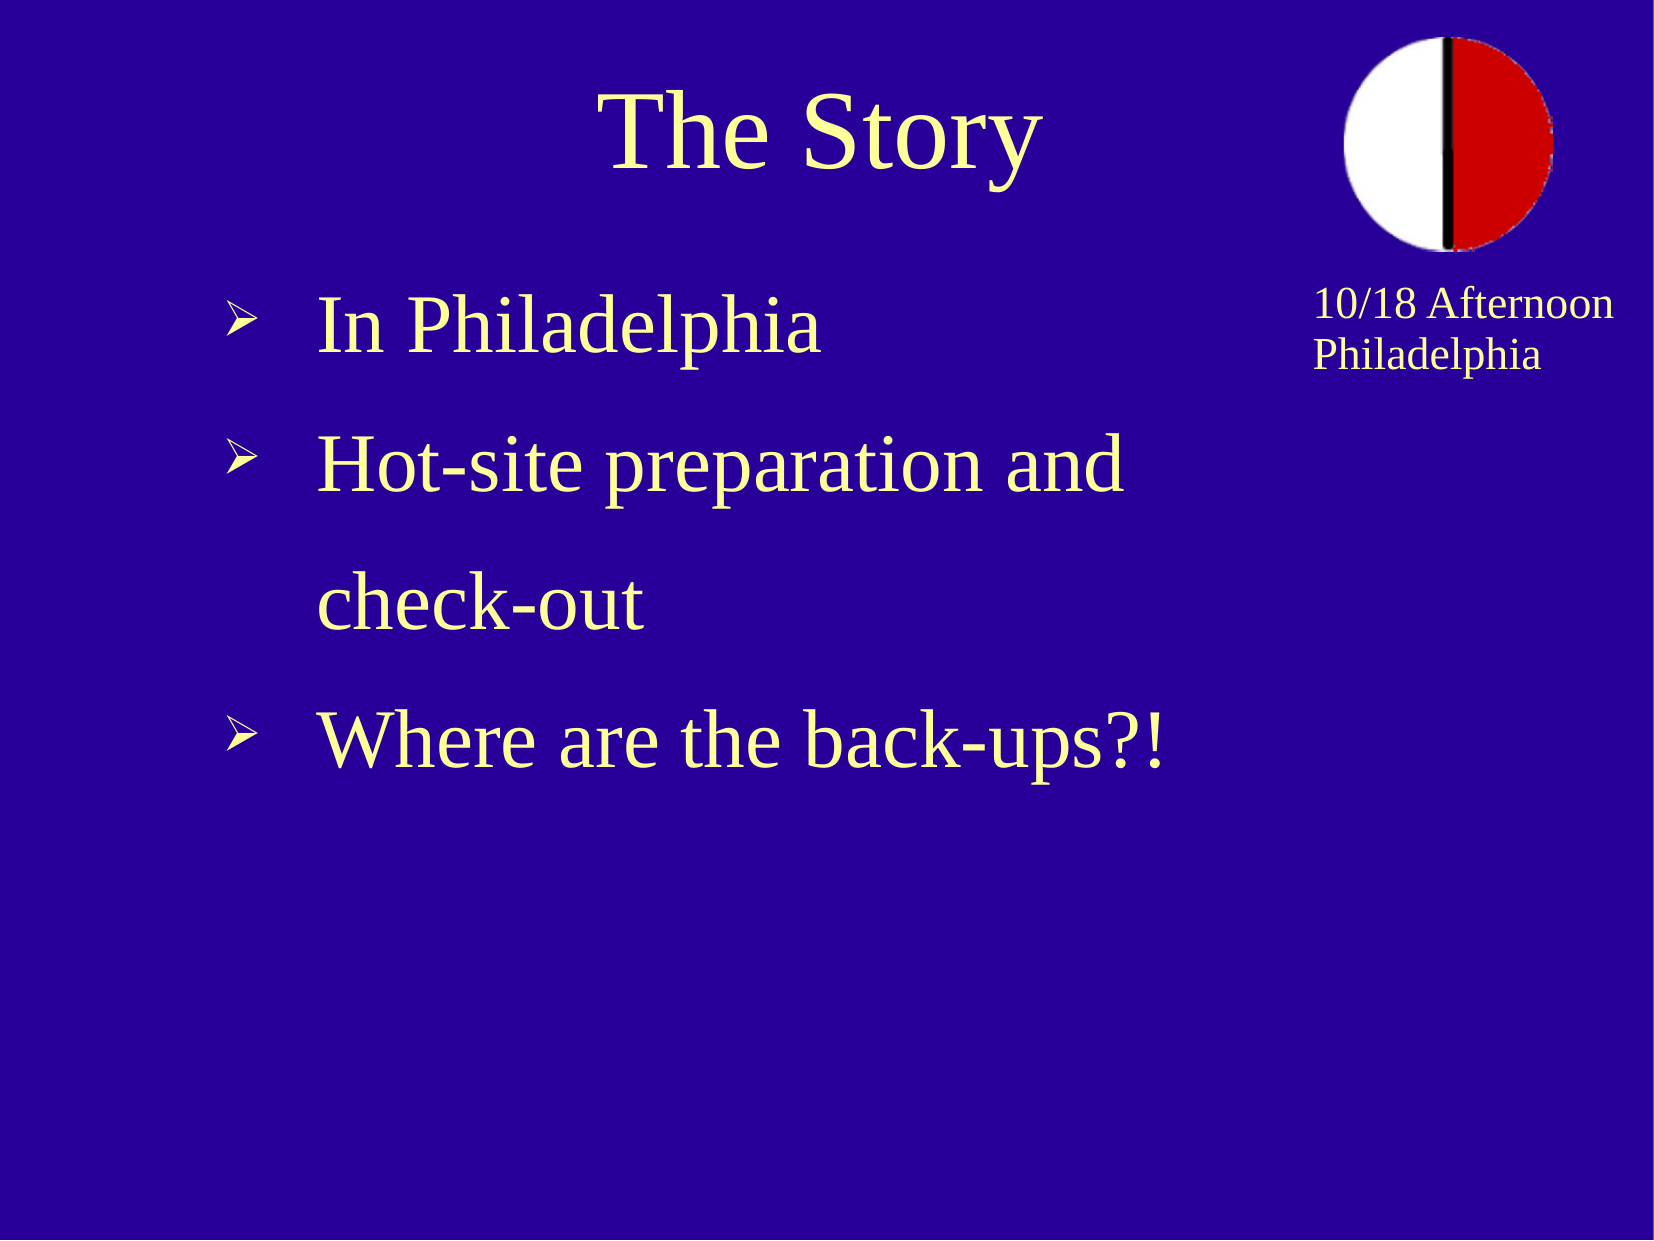

# The Story
10/18 Afternoon Philadelphia
In Philadelphia
Hot-site preparation and
check-out
Where are the back-ups?!